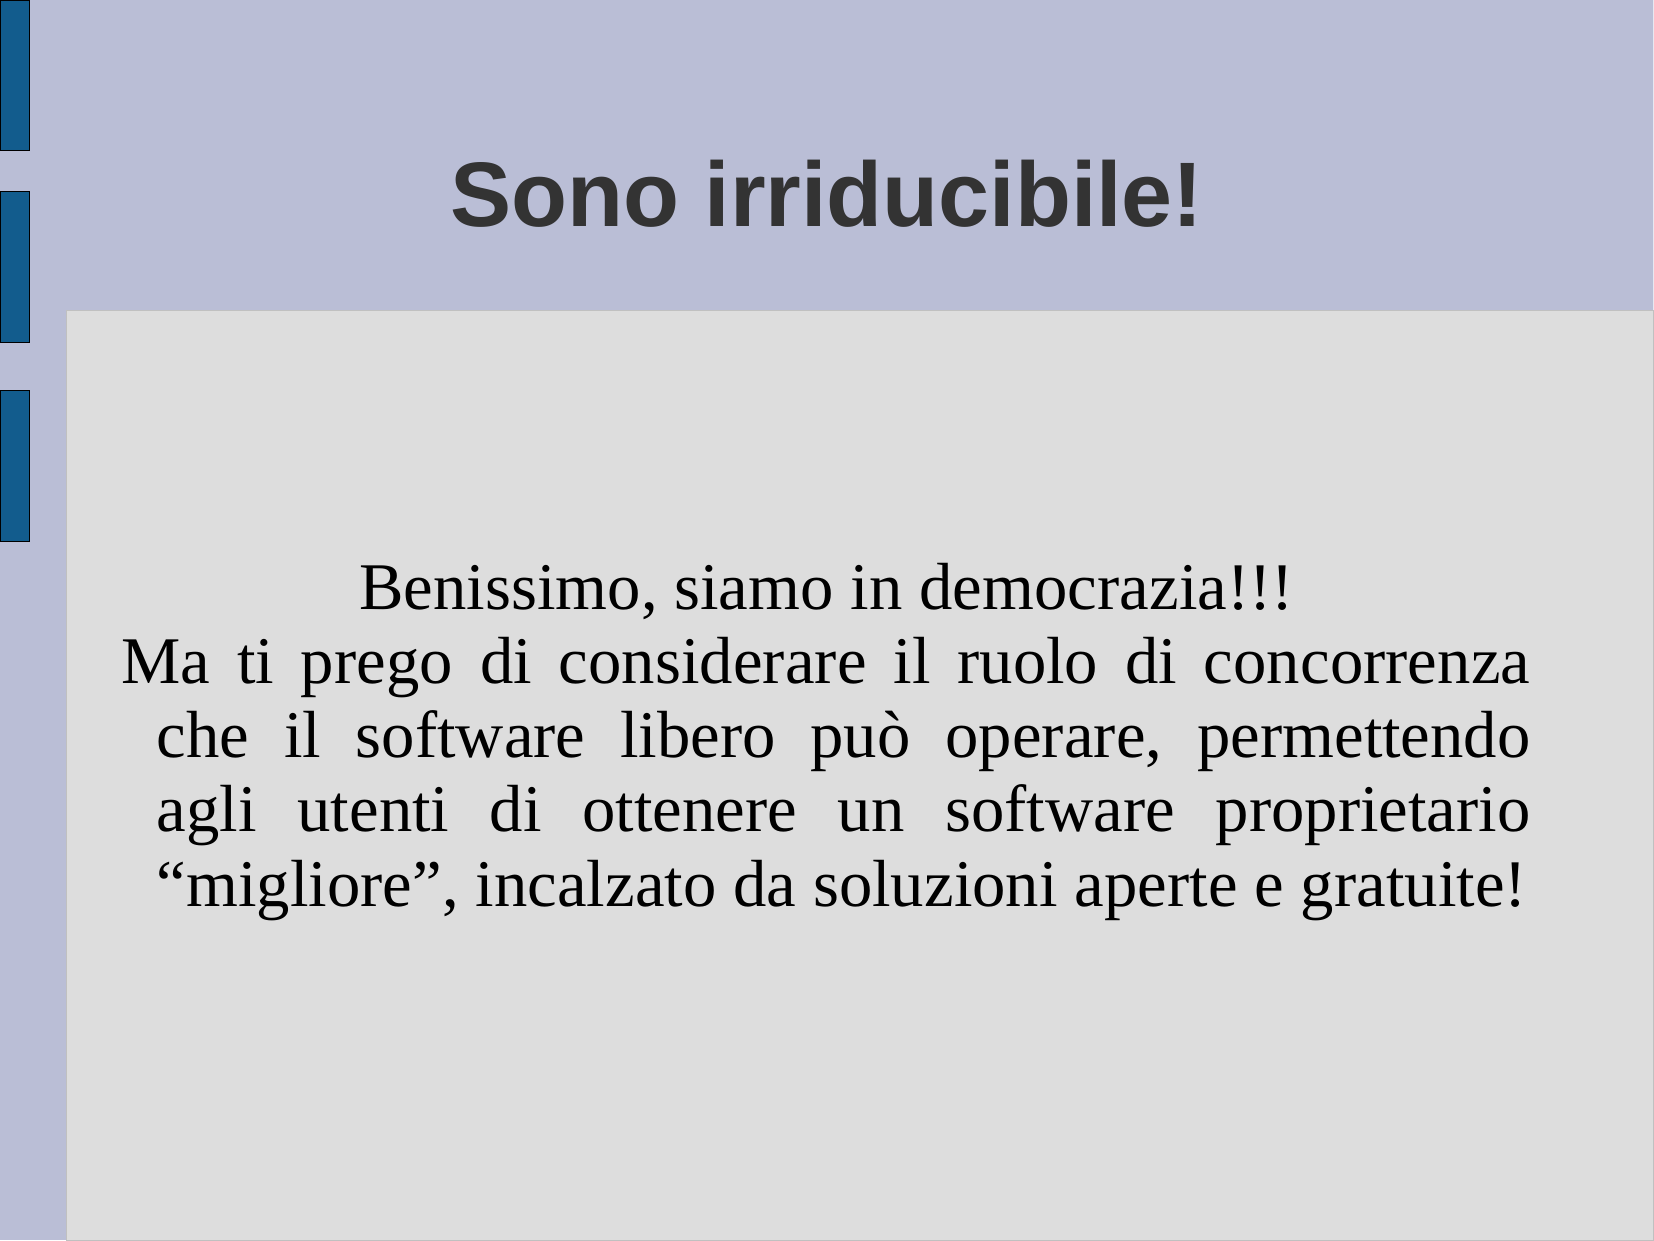

# Sono irriducibile!
Benissimo, siamo in democrazia!!!
Ma ti prego di considerare il ruolo di concorrenza che il software libero può operare, permettendo agli utenti di ottenere un software proprietario “migliore”, incalzato da soluzioni aperte e gratuite!